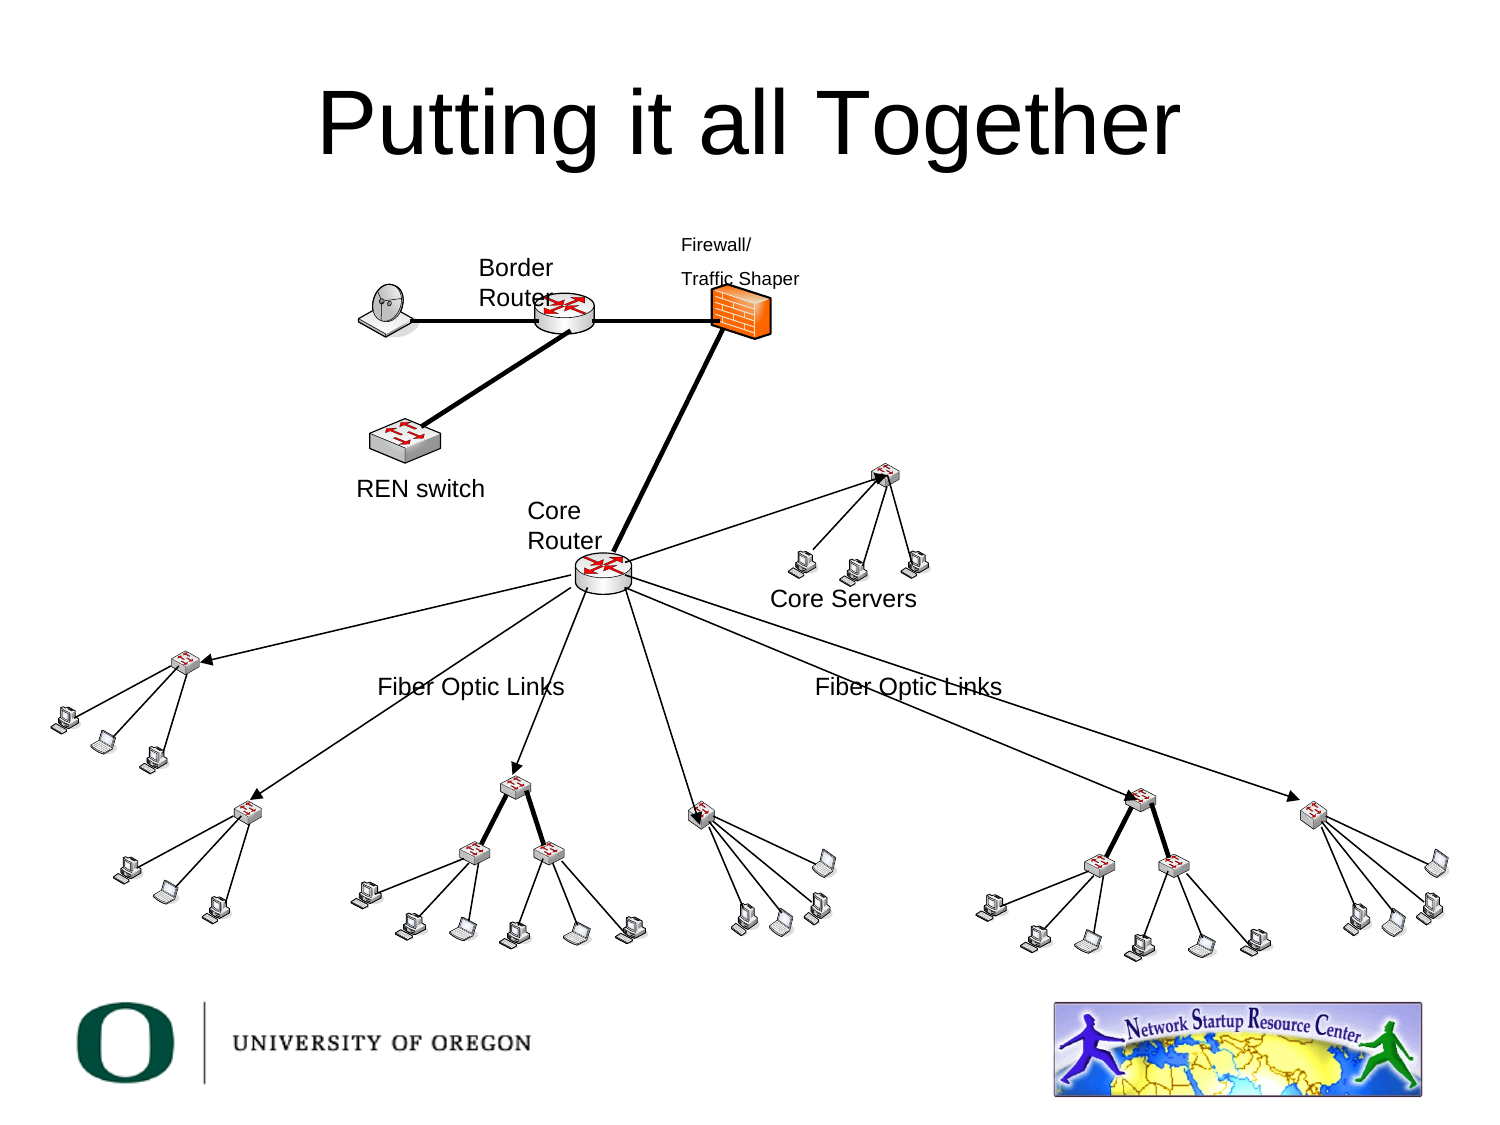

# Putting it all Together
Firewall/
Traffic Shaper
Border Router
REN switch
Core Router
Core Servers
Fiber Optic Links
Fiber Optic Links